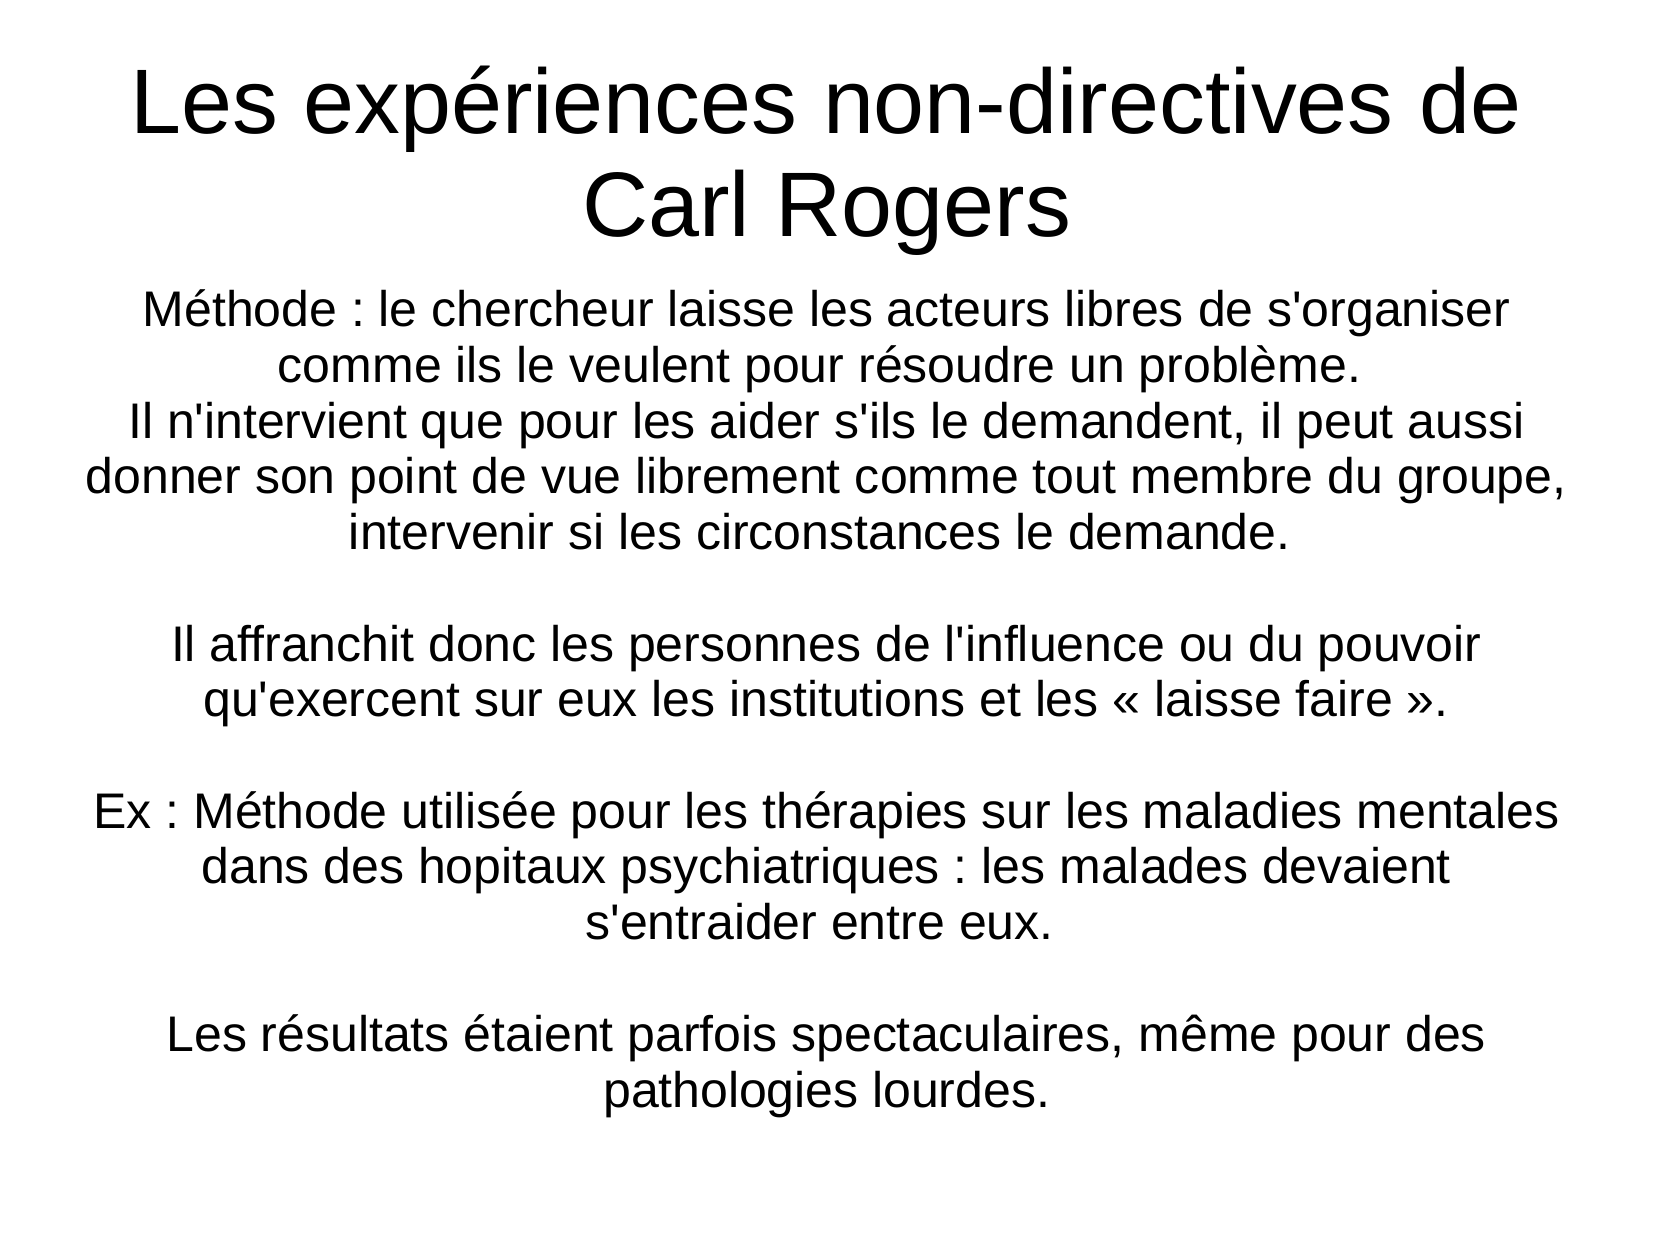

# Les expériences non-directives de Carl Rogers
Méthode : le chercheur laisse les acteurs libres de s'organiser comme ils le veulent pour résoudre un problème.
Il n'intervient que pour les aider s'ils le demandent, il peut aussi donner son point de vue librement comme tout membre du groupe, intervenir si les circonstances le demande.
Il affranchit donc les personnes de l'influence ou du pouvoir qu'exercent sur eux les institutions et les « laisse faire ».
Ex : Méthode utilisée pour les thérapies sur les maladies mentales dans des hopitaux psychiatriques : les malades devaient s'entraider entre eux.
Les résultats étaient parfois spectaculaires, même pour des pathologies lourdes.